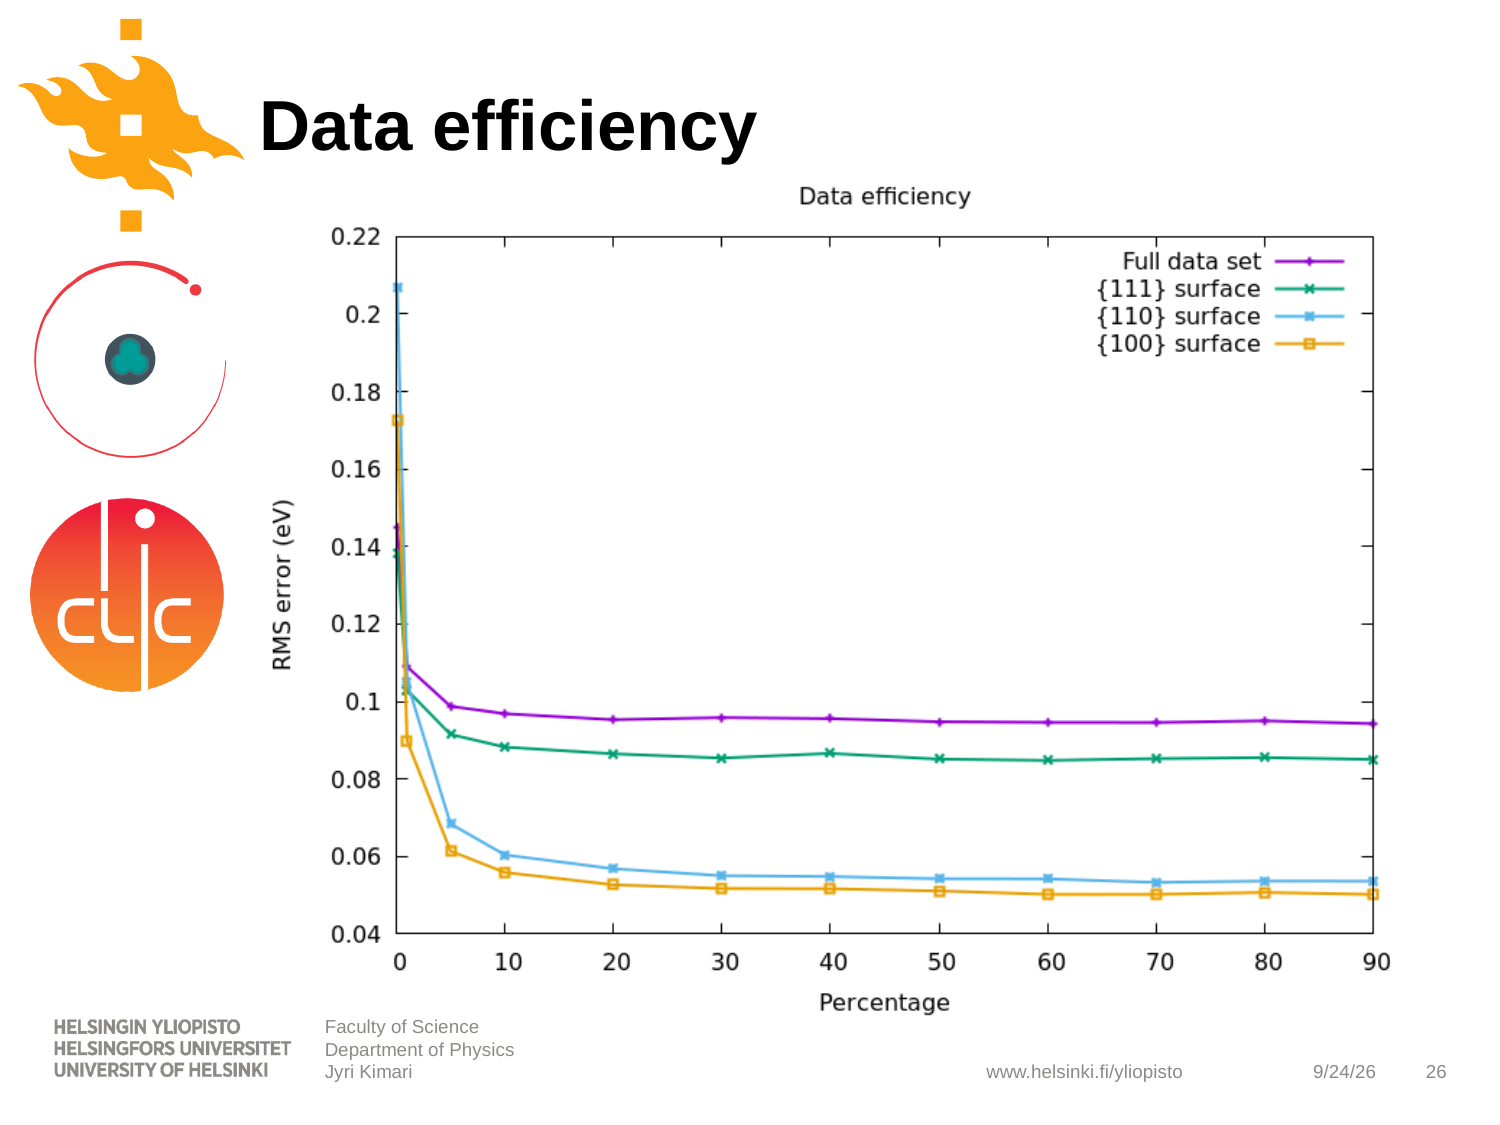

# Data efficiency
Faculty of Science
Department of Physics
Jyri Kimari